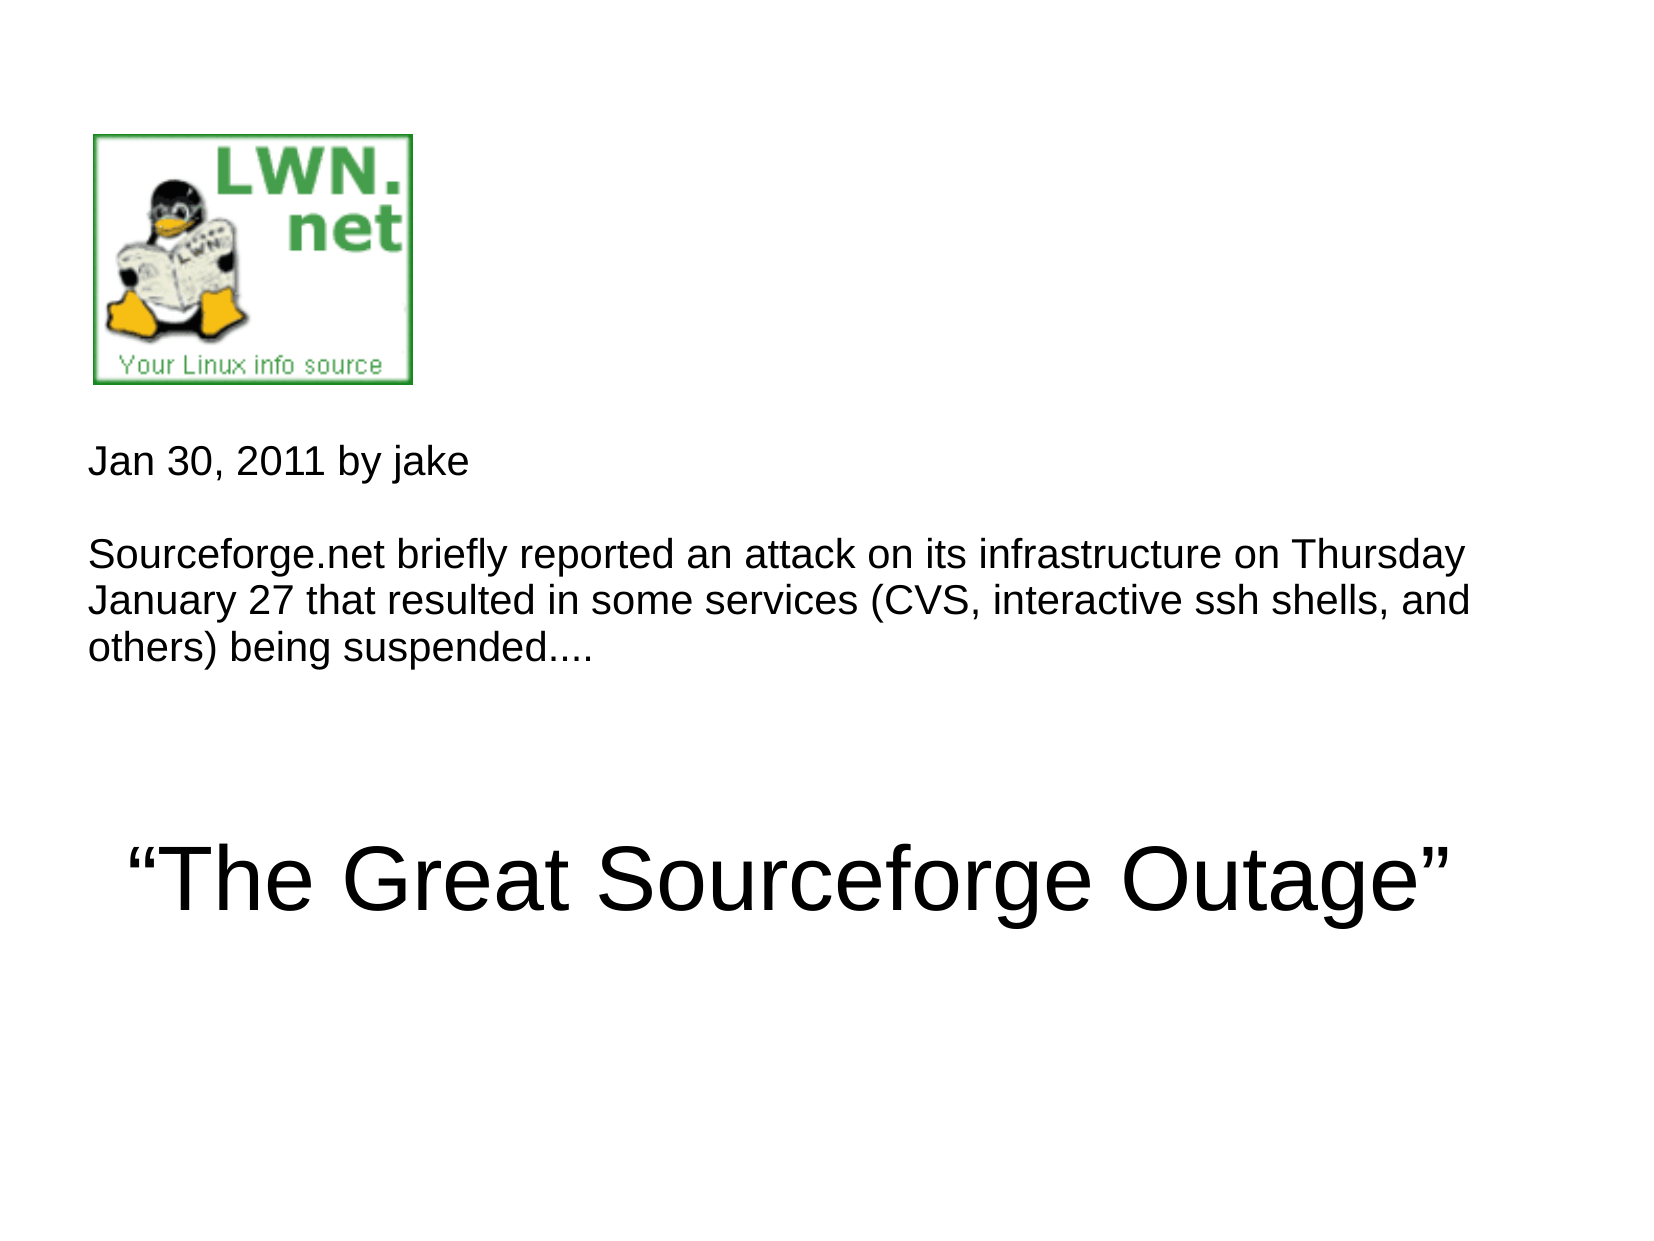

Jan 30, 2011 by jake
Sourceforge.net briefly reported an attack on its infrastructure on Thursday
January 27 that resulted in some services (CVS, interactive ssh shells, and
others) being suspended....
“The Great Sourceforge Outage”